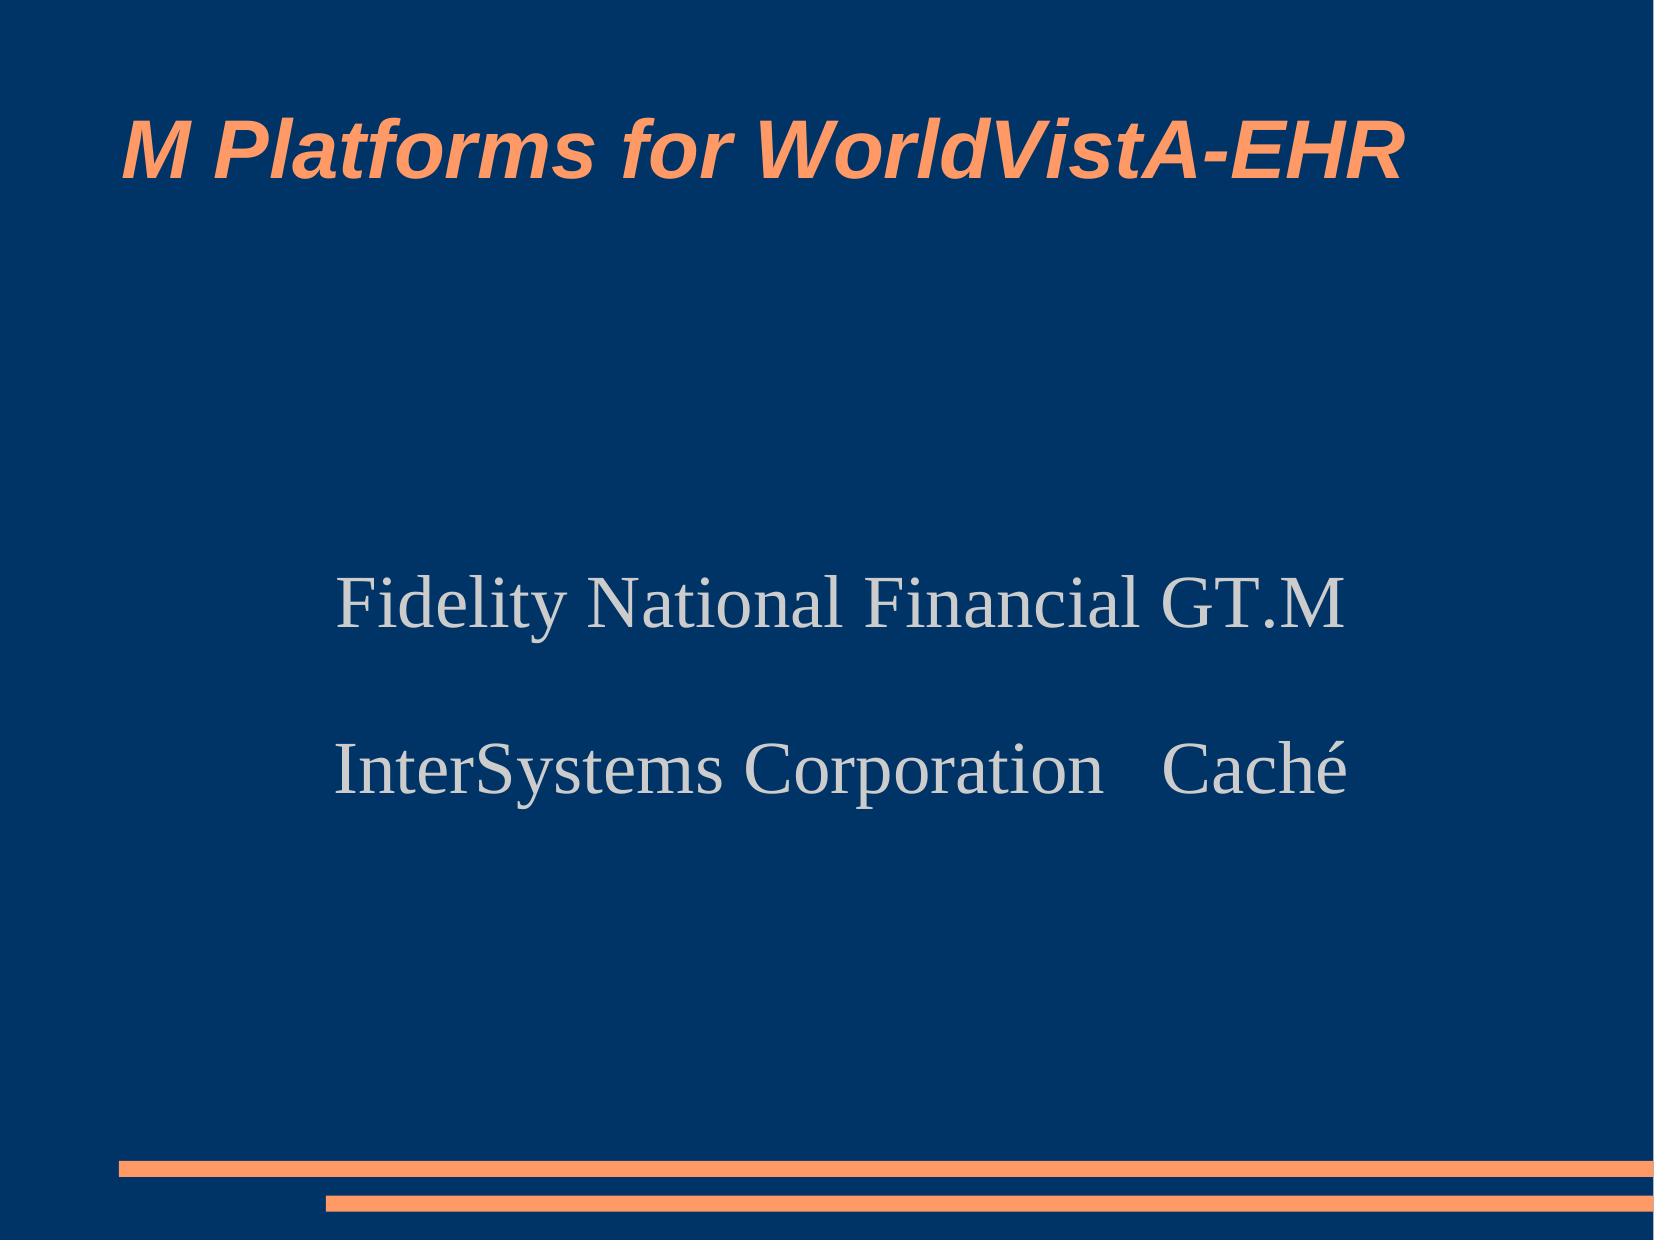

# M Platforms for WorldVistA-EHR
Fidelity National Financial GT.M
InterSystems Corporation Caché